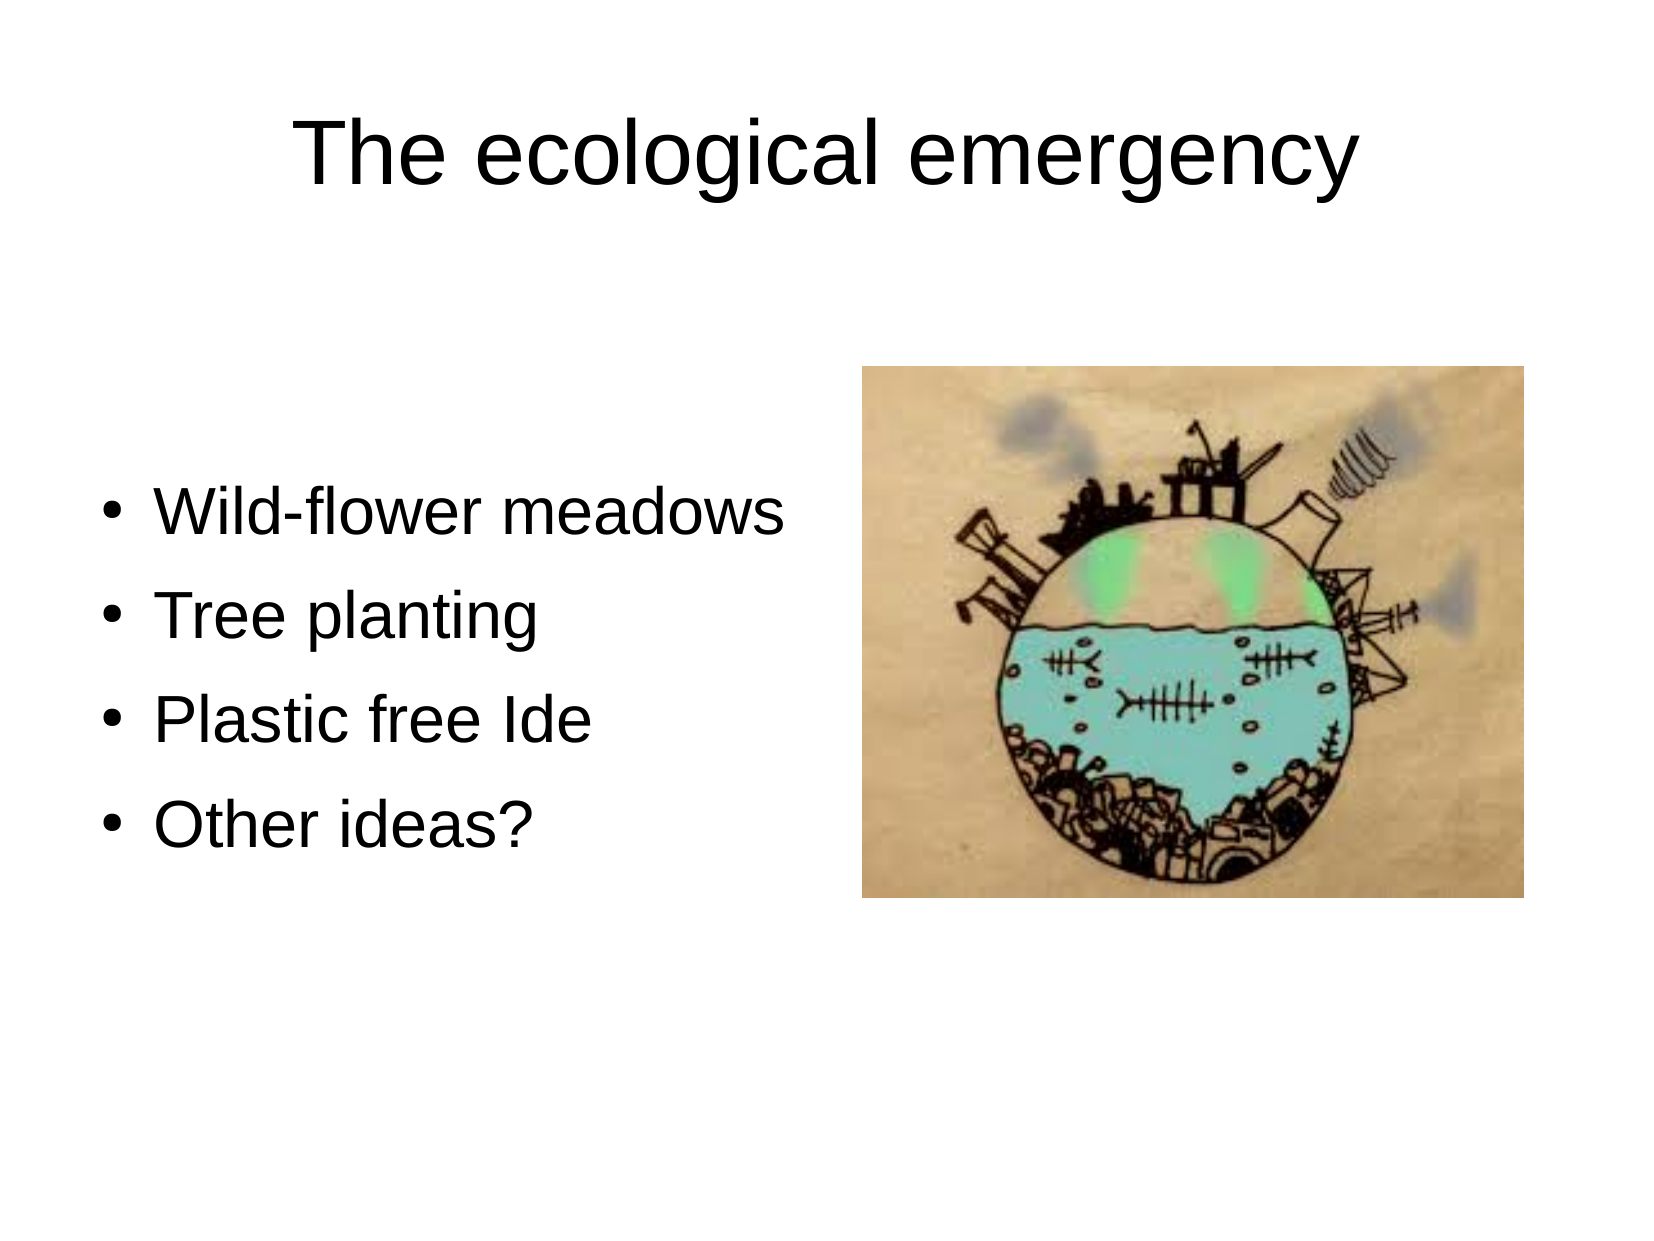

# The ecological emergency
Wild-flower meadows
Tree planting
Plastic free Ide
Other ideas?